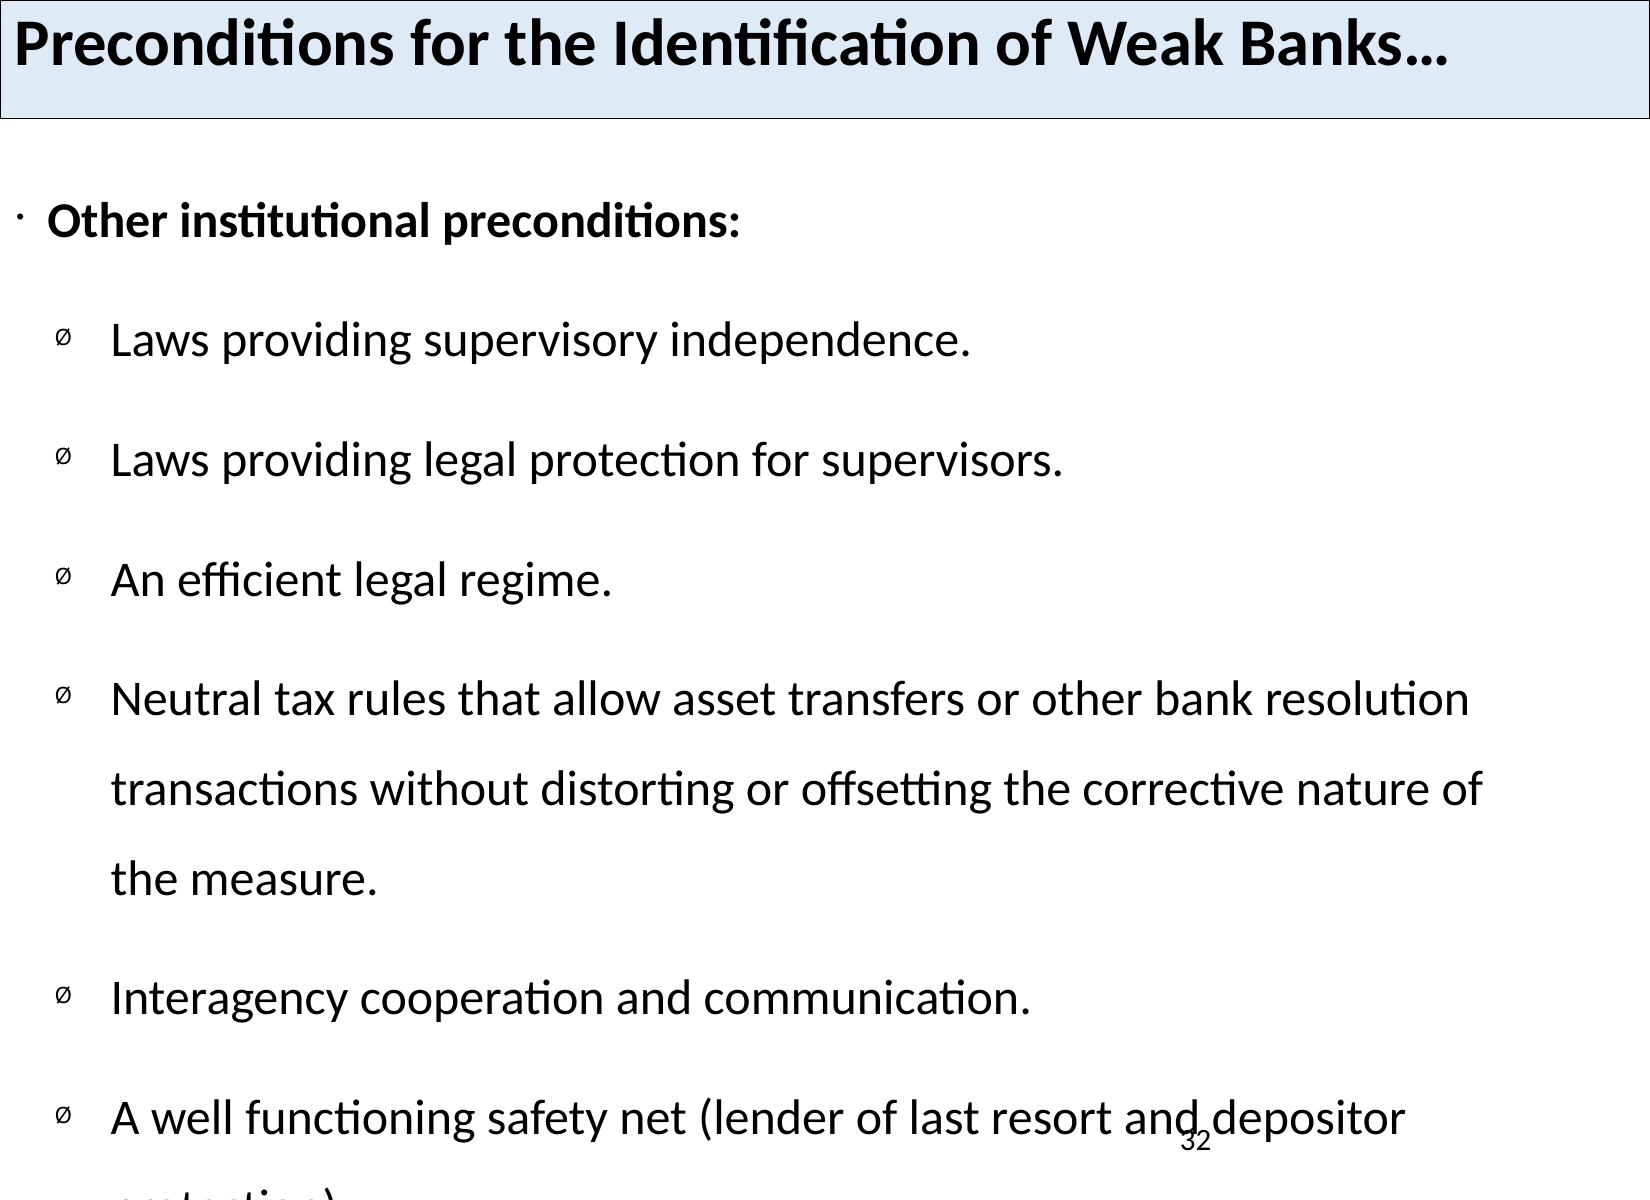

# Preconditions for the Identification of Weak Banks…
Other institutional preconditions:
Laws providing supervisory independence.
Laws providing legal protection for supervisors.
An efficient legal regime.
Neutral tax rules that allow asset transfers or other bank resolution transactions without distorting or offsetting the corrective nature of the measure.
Interagency cooperation and communication.
A well functioning safety net (lender of last resort and depositor protection)